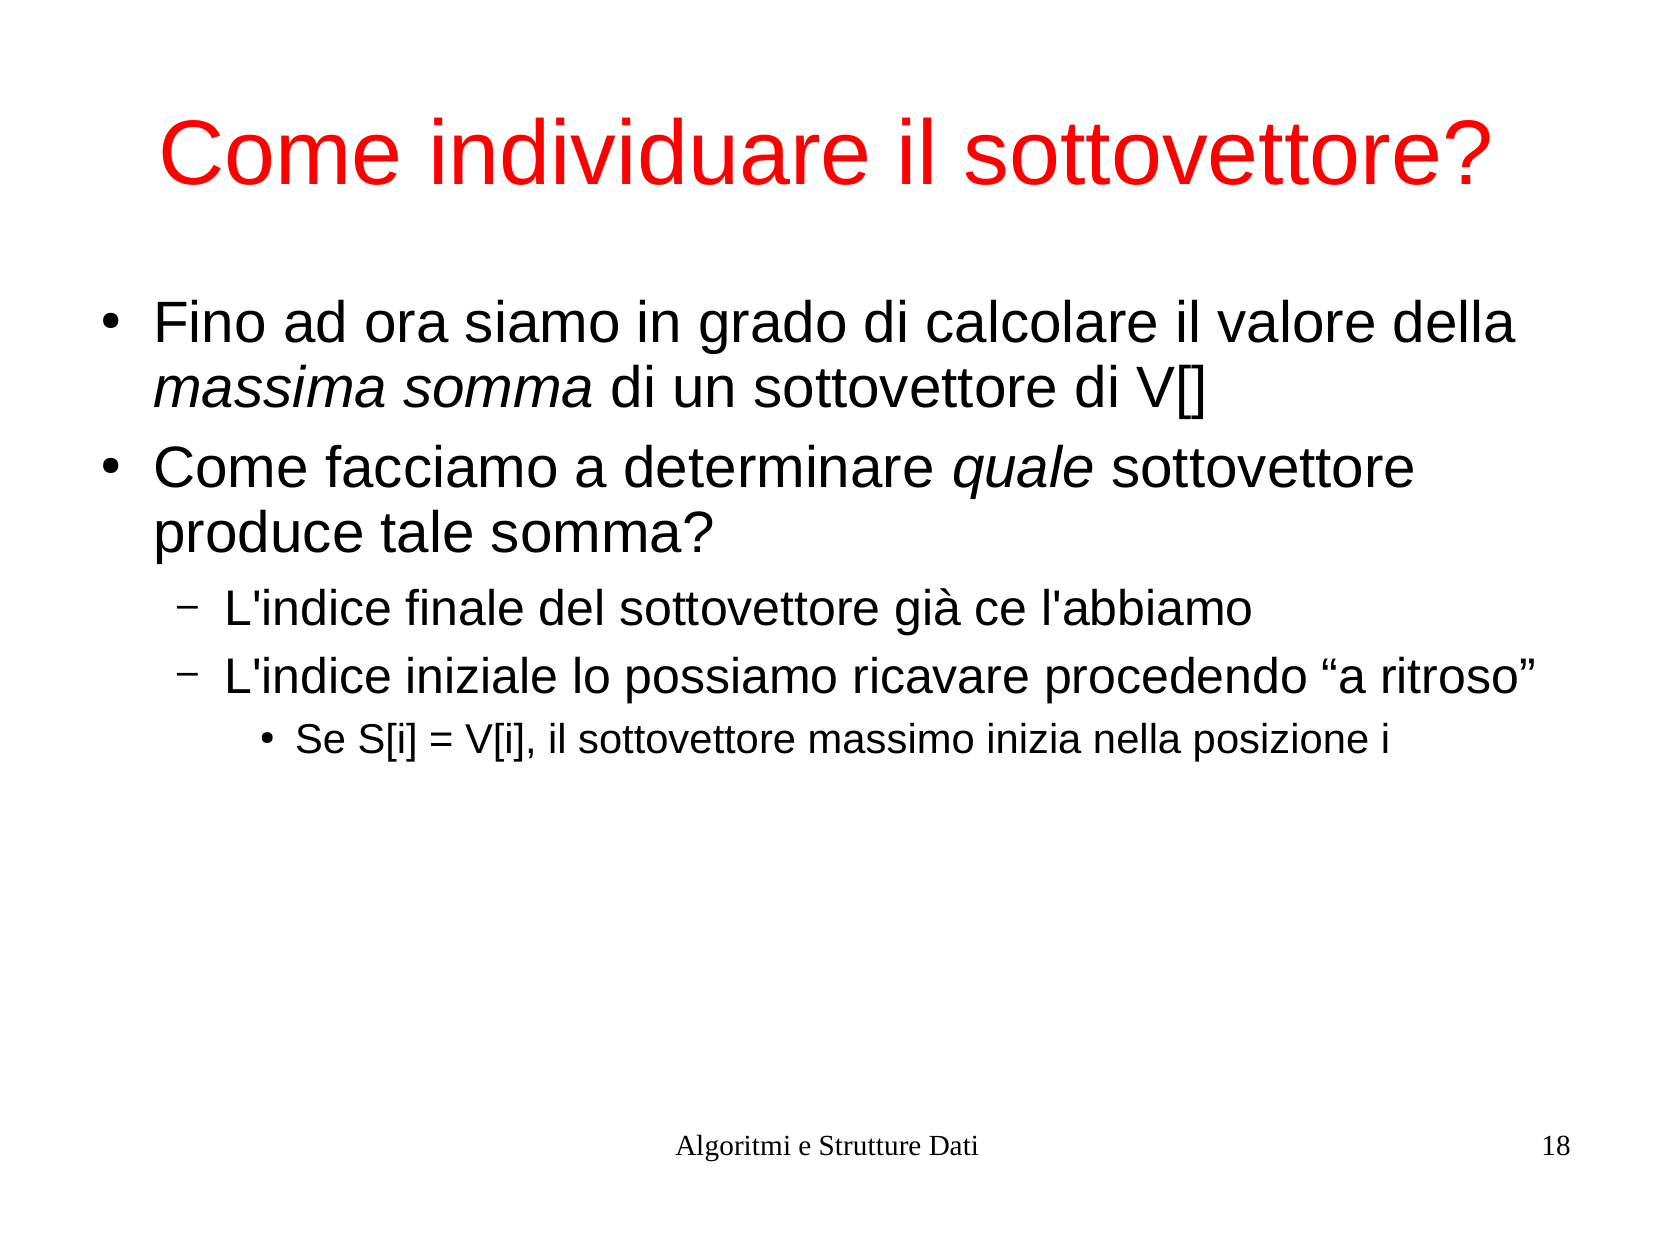

# Come individuare il sottovettore?
Fino ad ora siamo in grado di calcolare il valore della massima somma di un sottovettore di V[]
Come facciamo a determinare quale sottovettore produce tale somma?
L'indice finale del sottovettore già ce l'abbiamo
L'indice iniziale lo possiamo ricavare procedendo “a ritroso”
Se S[i] = V[i], il sottovettore massimo inizia nella posizione i
Algoritmi e Strutture Dati
18